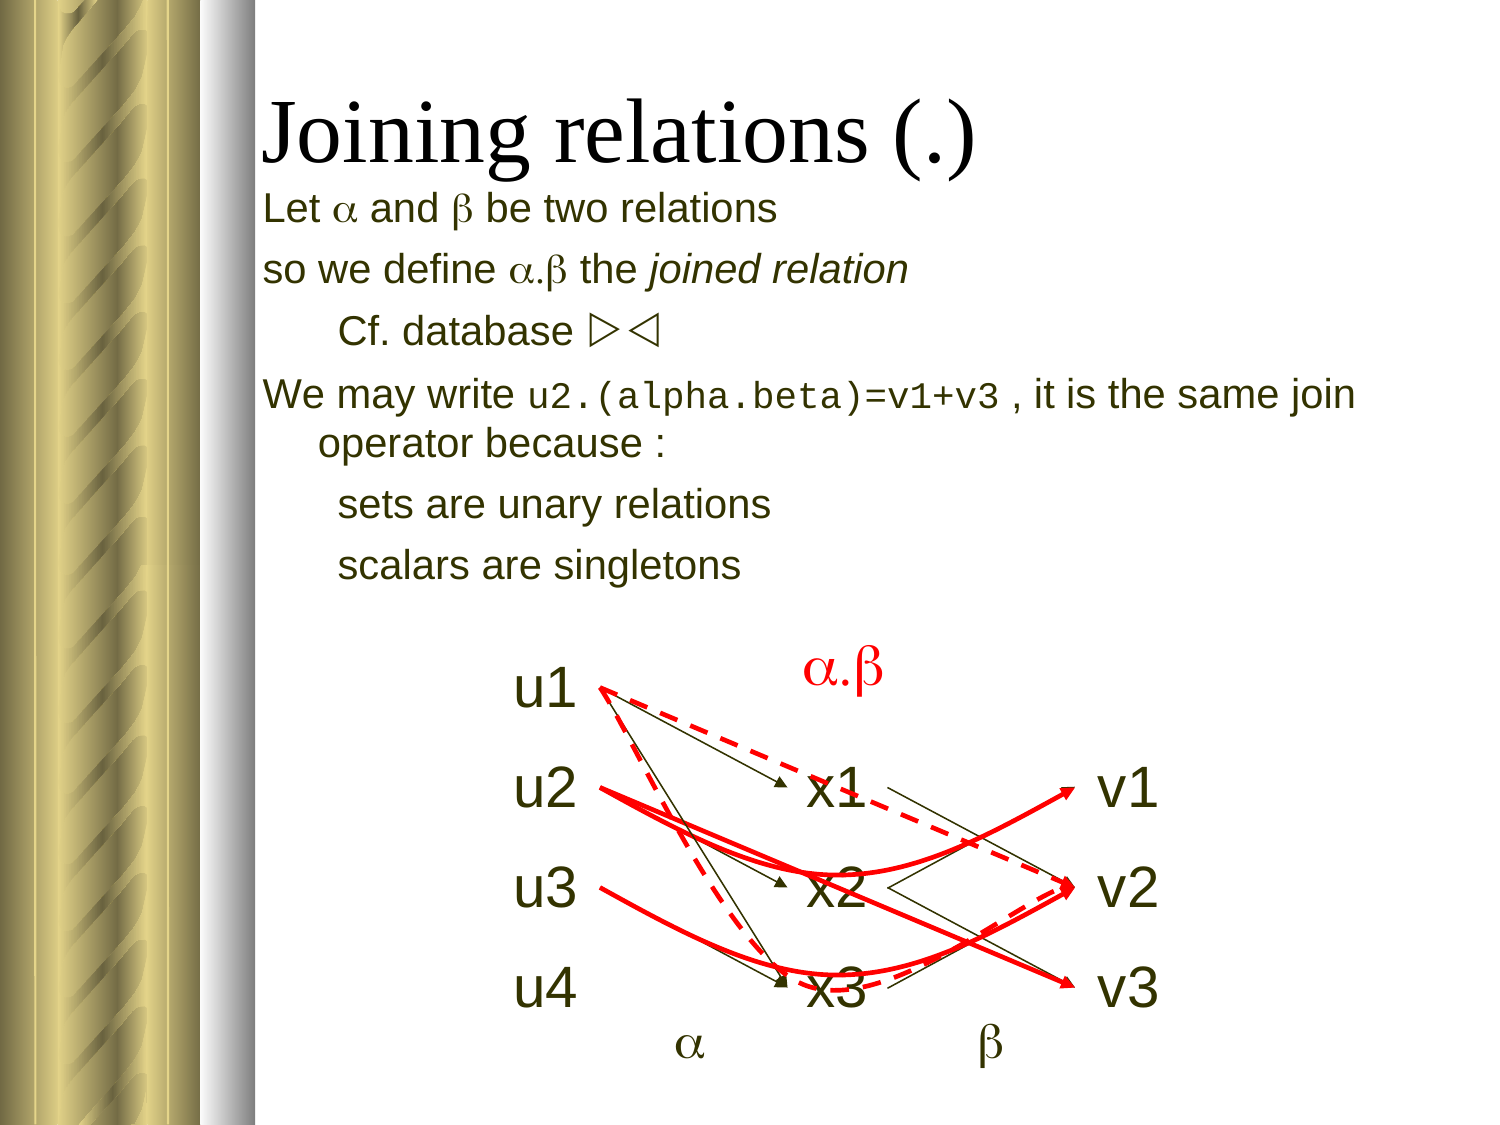

# Joining relations (.)
Let  and  be two relations
so we define  the joined relation
Cf. database 
We may write u2.(alpha.beta)=v1+v3 , it is the same join operator because :
sets are unary relations
scalars are singletons
u1
u2
x1
v1
u3
x2
v2
u4
x3
v3


